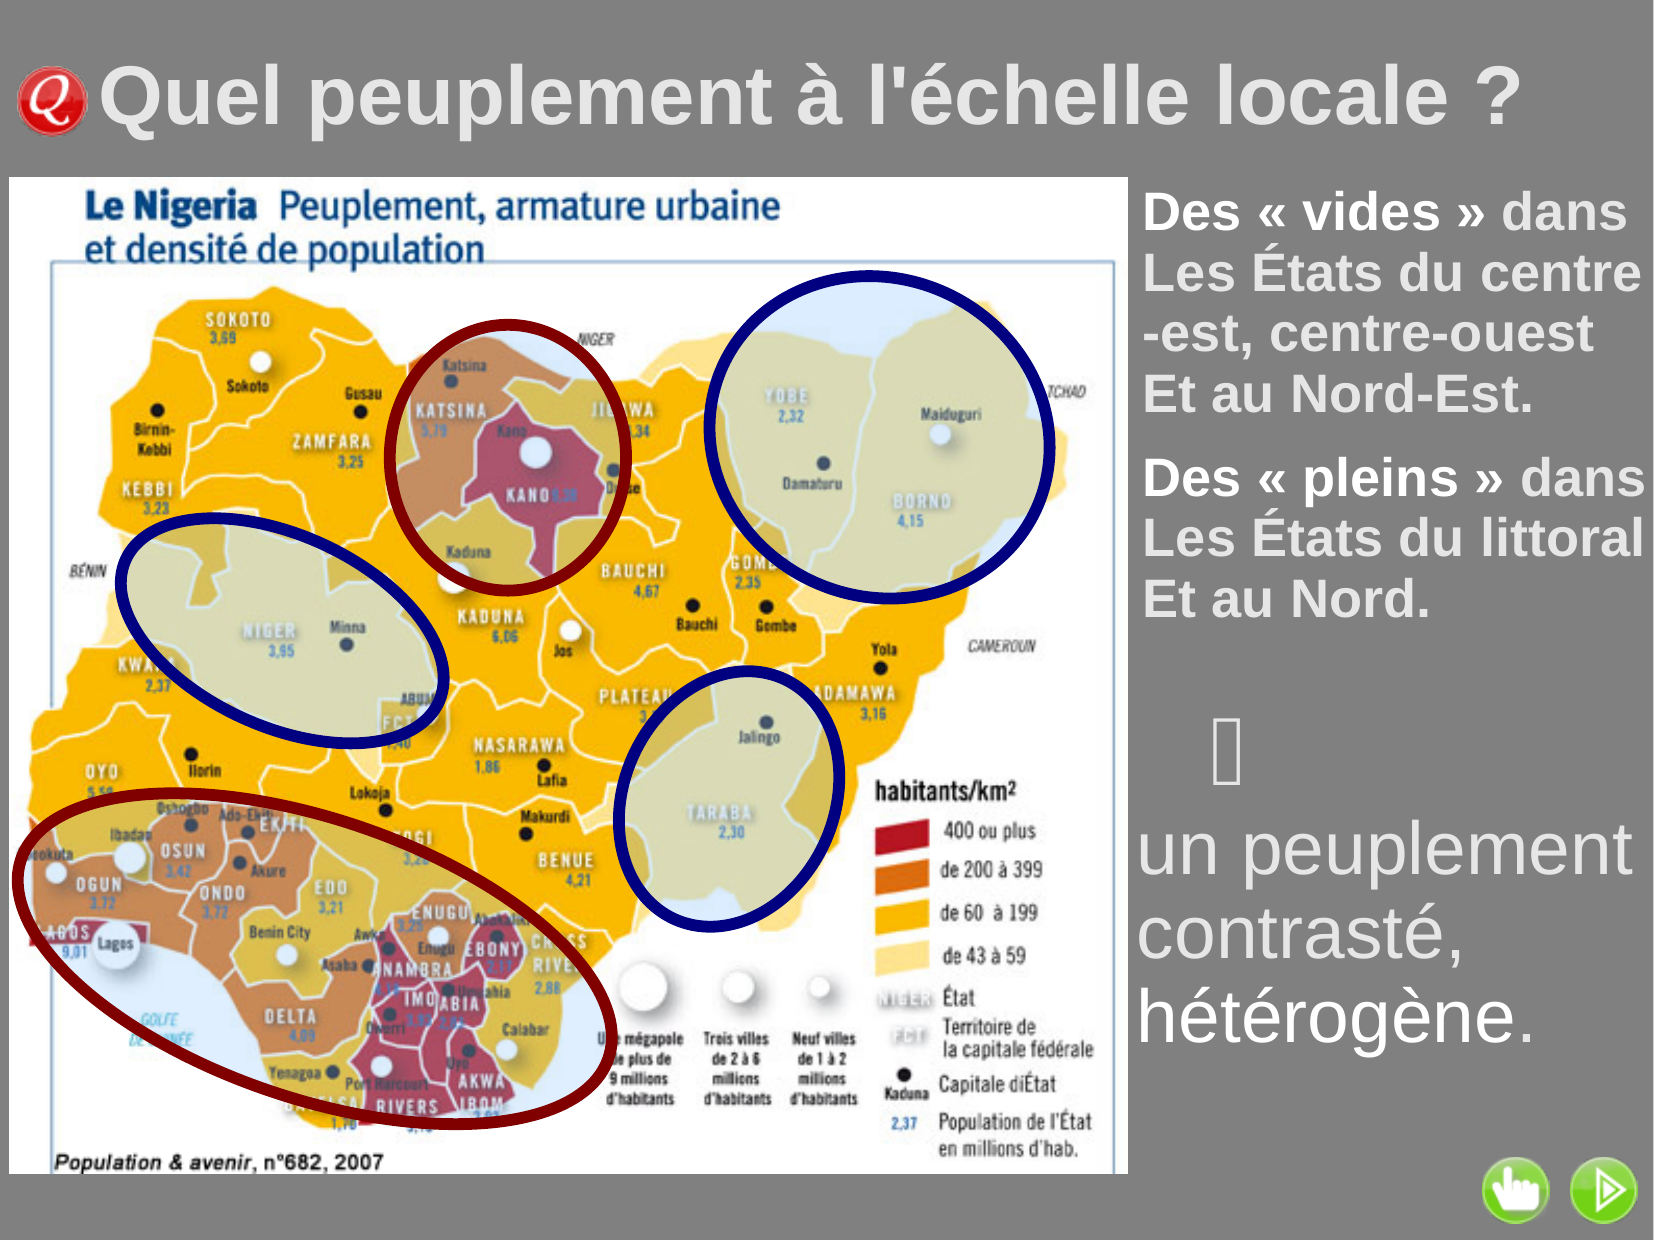

# Quel peuplement à l'échelle locale ?
Des « vides » dans
Les États du centre
-est, centre-ouest
Et au Nord-Est.
Des « pleins » dans
Les États du littoral
Et au Nord.
	
un peuplement
contrasté,
hétérogène.